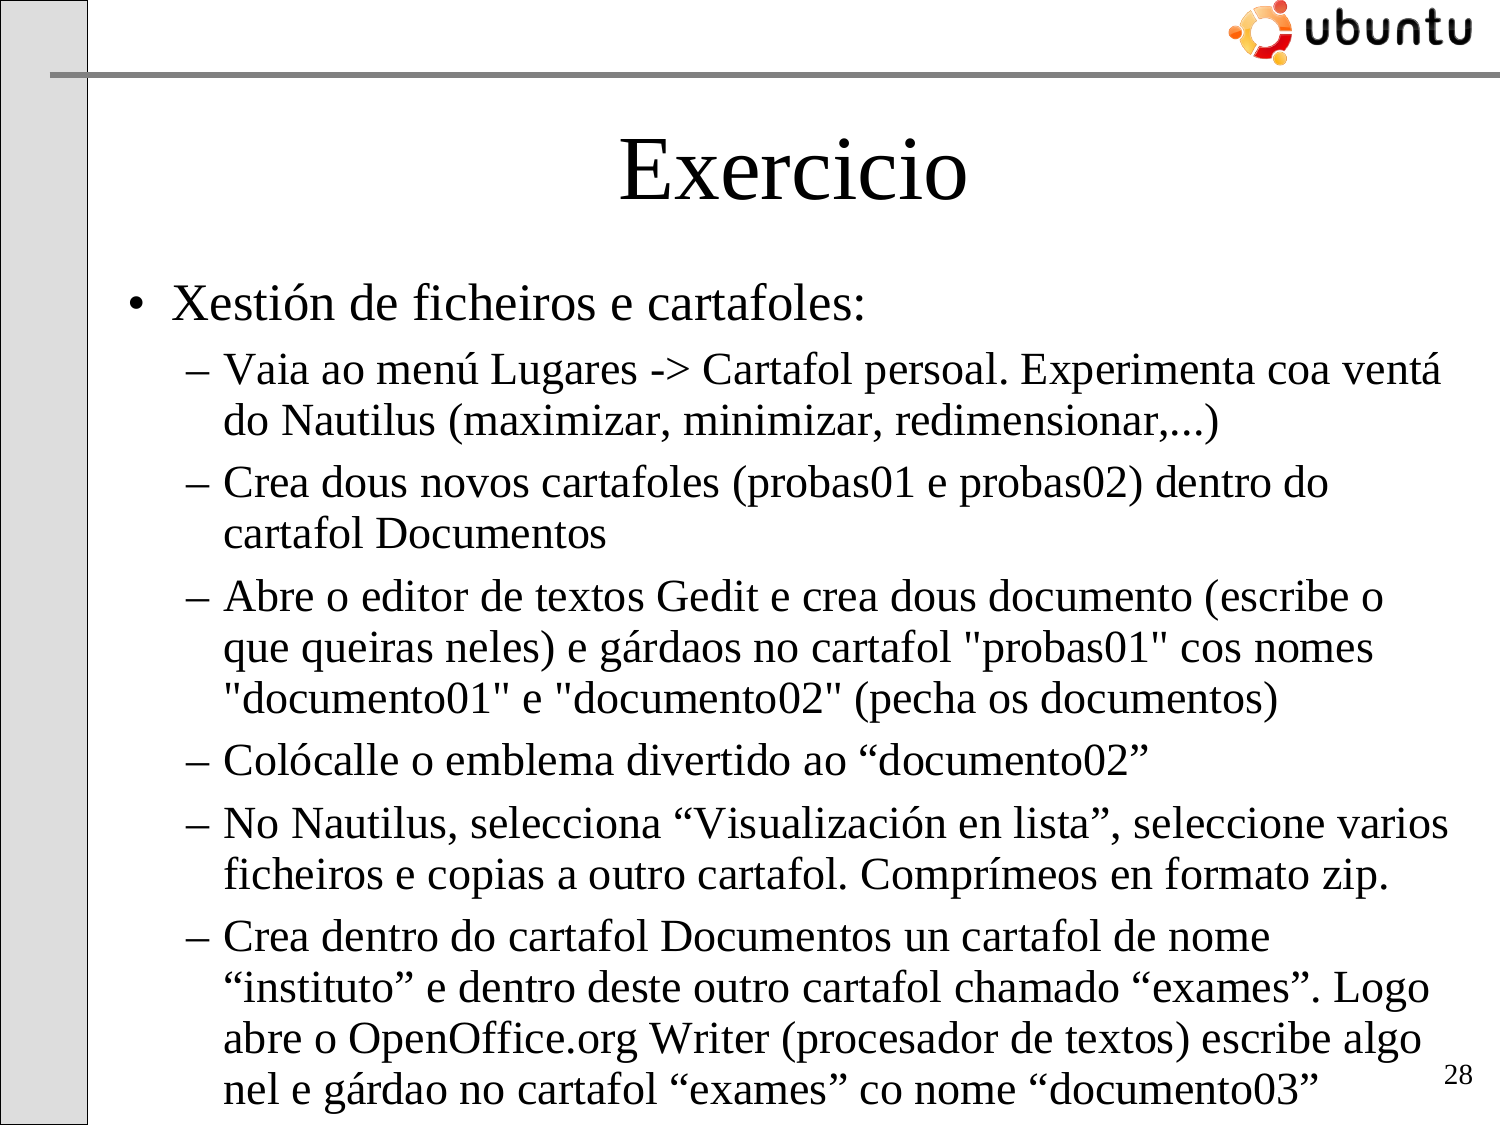

# Exercicio
Xestión de ficheiros e cartafoles:
Vaia ao menú Lugares -> Cartafol persoal. Experimenta coa ventá do Nautilus (maximizar, minimizar, redimensionar,...)
Crea dous novos cartafoles (probas01 e probas02) dentro do cartafol Documentos
Abre o editor de textos Gedit e crea dous documento (escribe o que queiras neles) e gárdaos no cartafol "probas01" cos nomes "documento01" e "documento02" (pecha os documentos)
Colócalle o emblema divertido ao “documento02”
No Nautilus, selecciona “Visualización en lista”, seleccione varios ficheiros e copias a outro cartafol. Comprímeos en formato zip.
Crea dentro do cartafol Documentos un cartafol de nome “instituto” e dentro deste outro cartafol chamado “exames”. Logo abre o OpenOffice.org Writer (procesador de textos) escribe algo nel e gárdao no cartafol “exames” co nome “documento03”
28